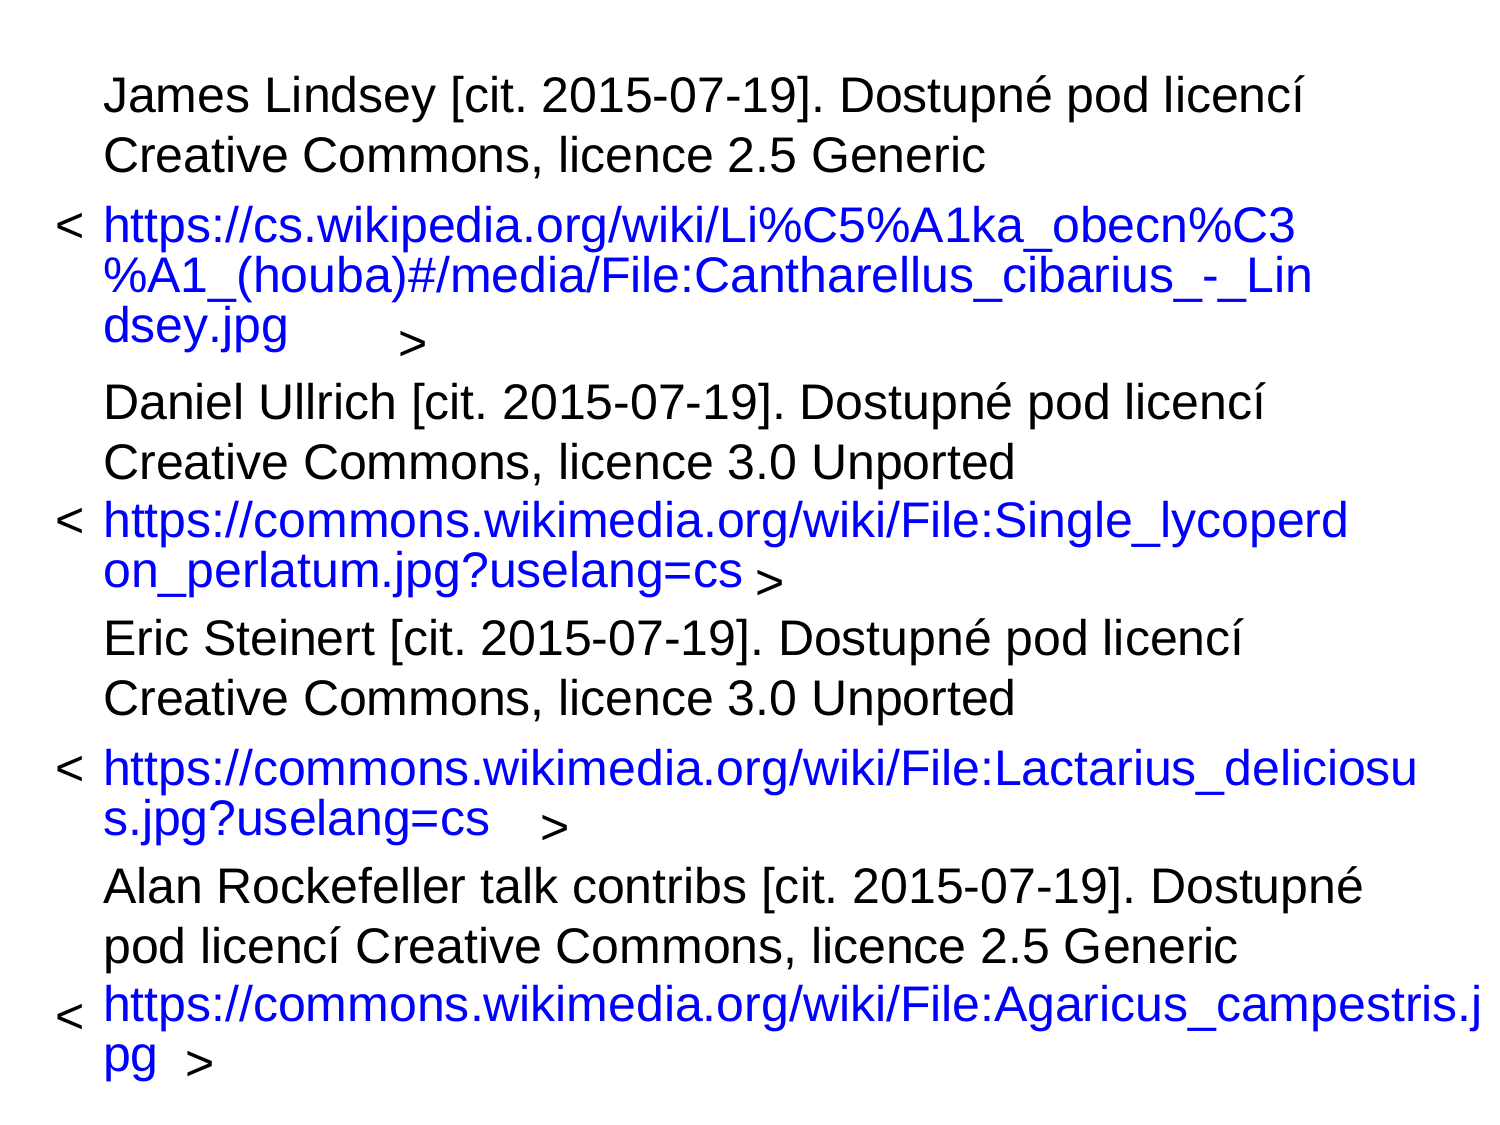

James Lindsey [cit. 2015-07-19]. Dostupné pod licencí
Creative Commons, licence 2.5 Generic
<
https://cs.wikipedia.org/wiki/Li%C5%A1ka_obecn%C3%A1_(houba)#/media/File:Cantharellus_cibarius_-_Lindsey.jpg
>
Daniel Ullrich [cit. 2015-07-19]. Dostupné pod licencí
Creative Commons, licence 3.0 Unported
<
https://commons.wikimedia.org/wiki/File:Single_lycoperdon_perlatum.jpg?uselang=cs
>
Eric Steinert [cit. 2015-07-19]. Dostupné pod licencí
Creative Commons, licence 3.0 Unported
<
https://commons.wikimedia.org/wiki/File:Lactarius_deliciosus.jpg?uselang=cs
>
Alan Rockefeller talk contribs [cit. 2015-07-19]. Dostupné
pod licencí Creative Commons, licence 2.5 Generic
https://commons.wikimedia.org/wiki/File:Agaricus_campestris.jpg
<
>